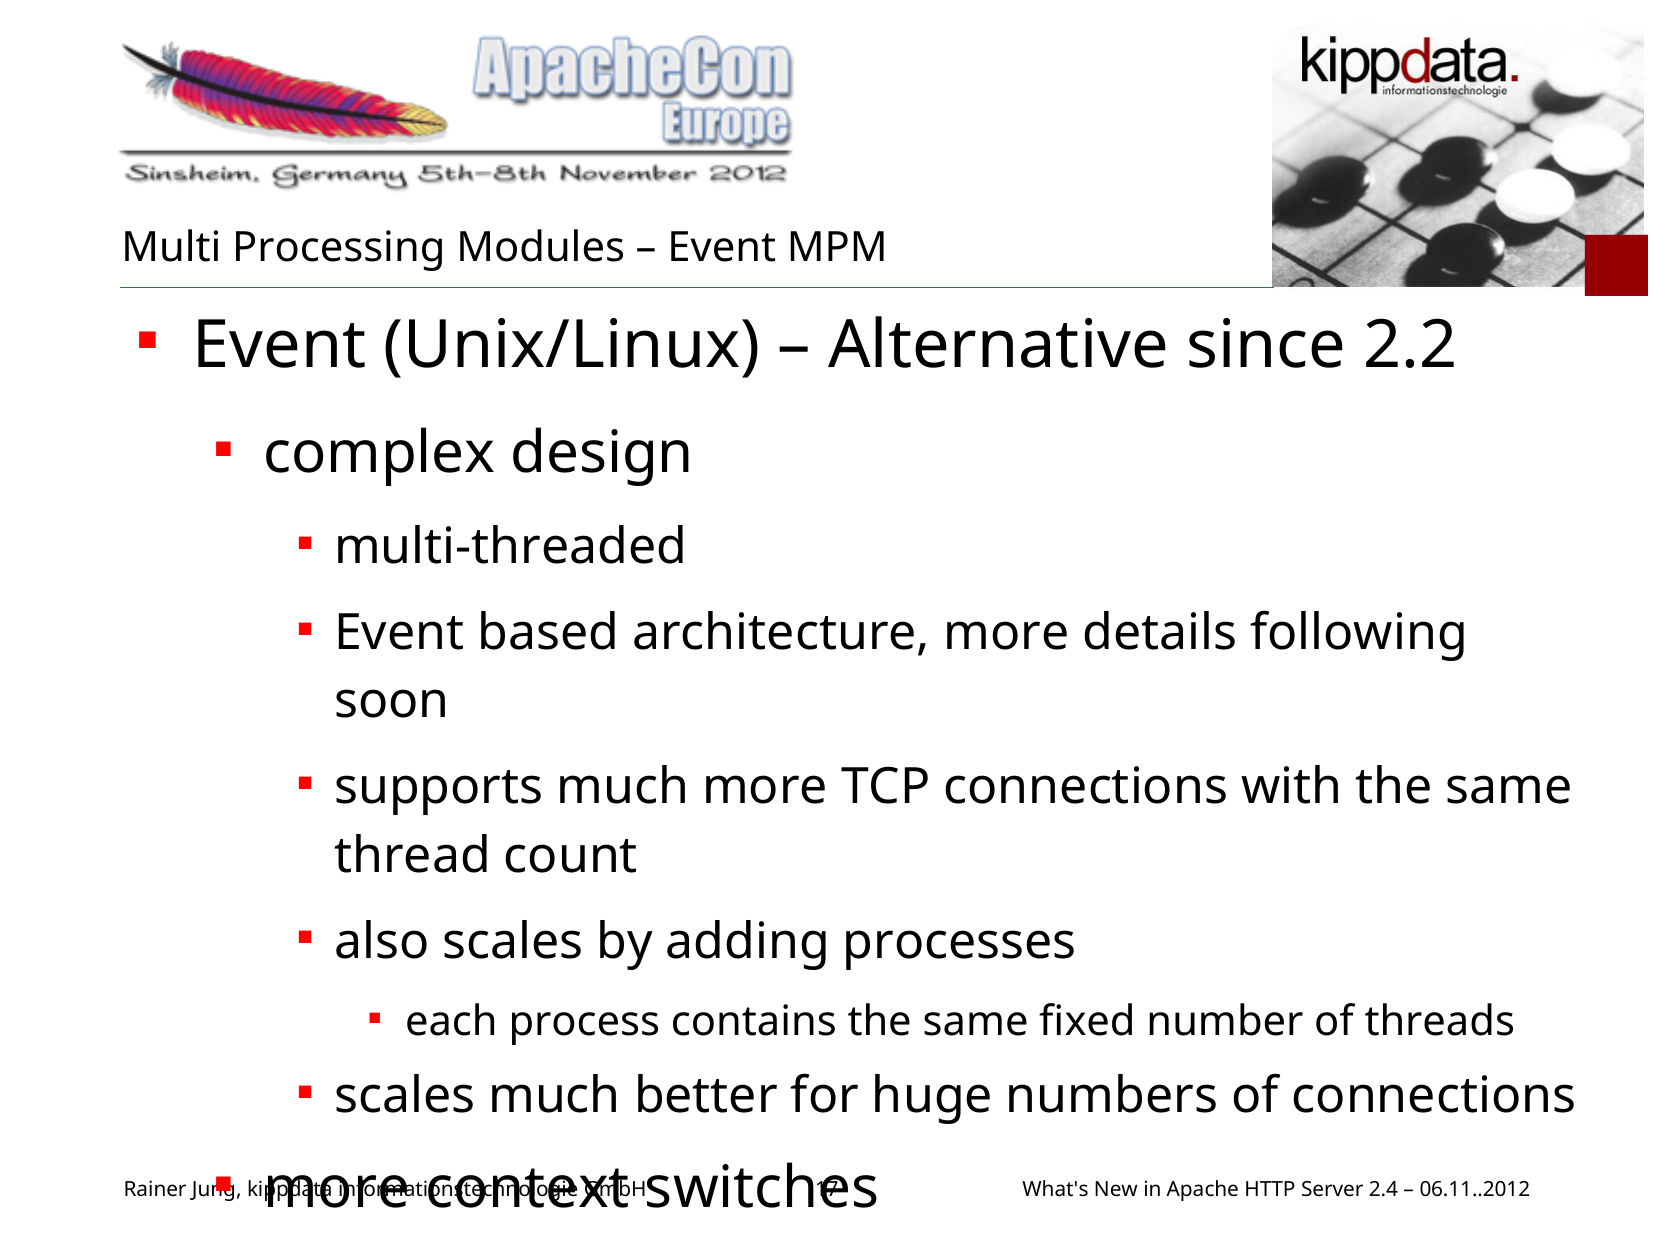

# Multi Processing Modules – Event MPM
Event (Unix/Linux) – Alternative since 2.2
complex design
multi-threaded
Event based architecture, more details following soon
supports much more TCP connections with the same thread count
also scales by adding processes
each process contains the same fixed number of threads
scales much better for huge numbers of connections
more context switches
reduced problem separation
only for modules which are thread-safe